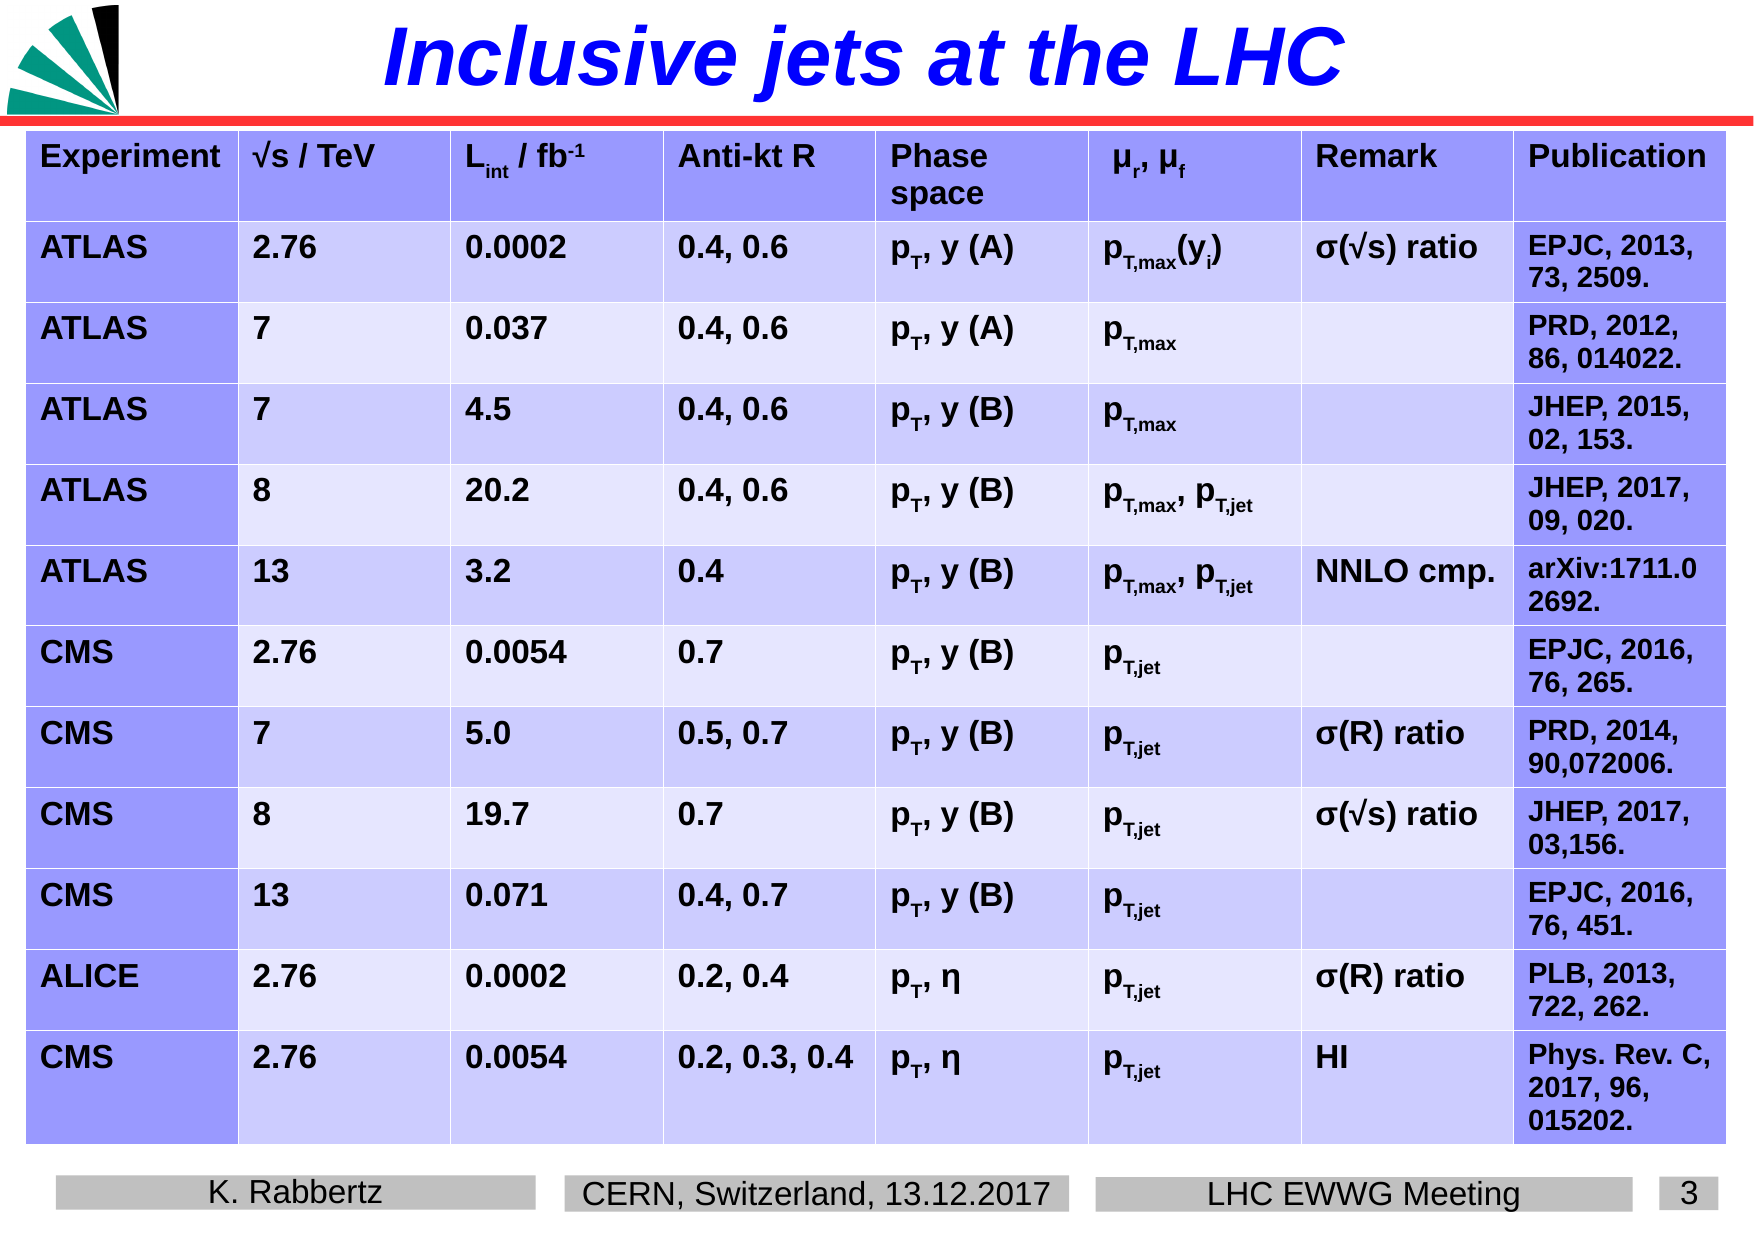

# Inclusive jets at the LHC
| Experiment | √s / TeV | Lint / fb-1 | Anti-kt R | Phase space | μr, μf | Remark | Publication |
| --- | --- | --- | --- | --- | --- | --- | --- |
| ATLAS | 2.76 | 0.0002 | 0.4, 0.6 | pT, y (A) | pT,max(yi) | σ(√s) ratio | EPJC, 2013, 73, 2509. |
| ATLAS | 7 | 0.037 | 0.4, 0.6 | pT, y (A) | pT,max | | PRD, 2012, 86, 014022. |
| ATLAS | 7 | 4.5 | 0.4, 0.6 | pT, y (B) | pT,max | | JHEP, 2015, 02, 153. |
| ATLAS | 8 | 20.2 | 0.4, 0.6 | pT, y (B) | pT,max, pT,jet | | JHEP, 2017, 09, 020. |
| ATLAS | 13 | 3.2 | 0.4 | pT, y (B) | pT,max, pT,jet | NNLO cmp. | arXiv:1711.02692. |
| CMS | 2.76 | 0.0054 | 0.7 | pT, y (B) | pT,jet | | EPJC, 2016, 76, 265. |
| CMS | 7 | 5.0 | 0.5, 0.7 | pT, y (B) | pT,jet | σ(R) ratio | PRD, 2014, 90,072006. |
| CMS | 8 | 19.7 | 0.7 | pT, y (B) | pT,jet | σ(√s) ratio | JHEP, 2017, 03,156. |
| CMS | 13 | 0.071 | 0.4, 0.7 | pT, y (B) | pT,jet | | EPJC, 2016, 76, 451. |
| ALICE | 2.76 | 0.0002 | 0.2, 0.4 | pT, η | pT,jet | σ(R) ratio | PLB, 2013, 722, 262. |
| CMS | 2.76 | 0.0054 | 0.2, 0.3, 0.4 | pT, η | pT,jet | HI | Phys. Rev. C, 2017, 96, 015202. |